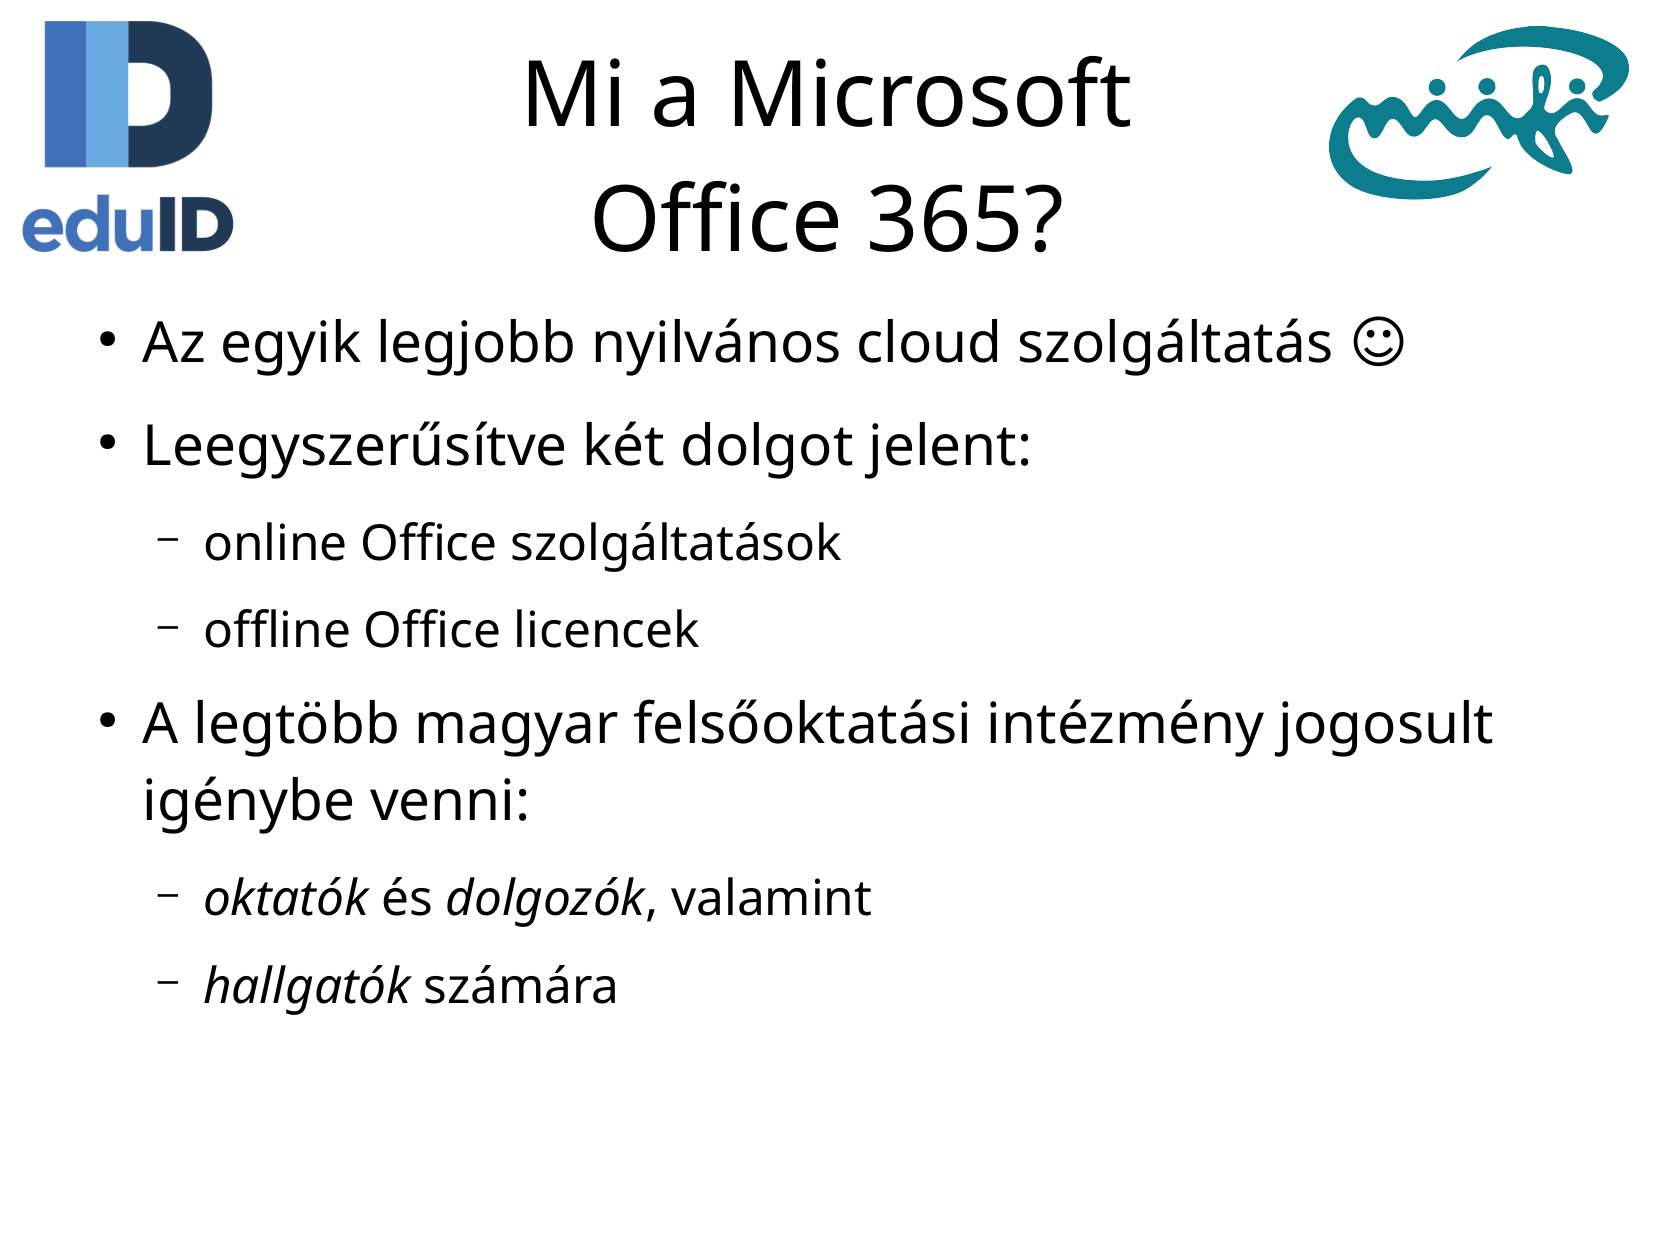

# Mi a Microsoft Office 365?
Az egyik legjobb nyilvános cloud szolgáltatás ☺
Leegyszerűsítve két dolgot jelent:
online Office szolgáltatások
offline Office licencek
A legtöbb magyar felsőoktatási intézmény jogosult igénybe venni:
oktatók és dolgozók, valamint
hallgatók számára